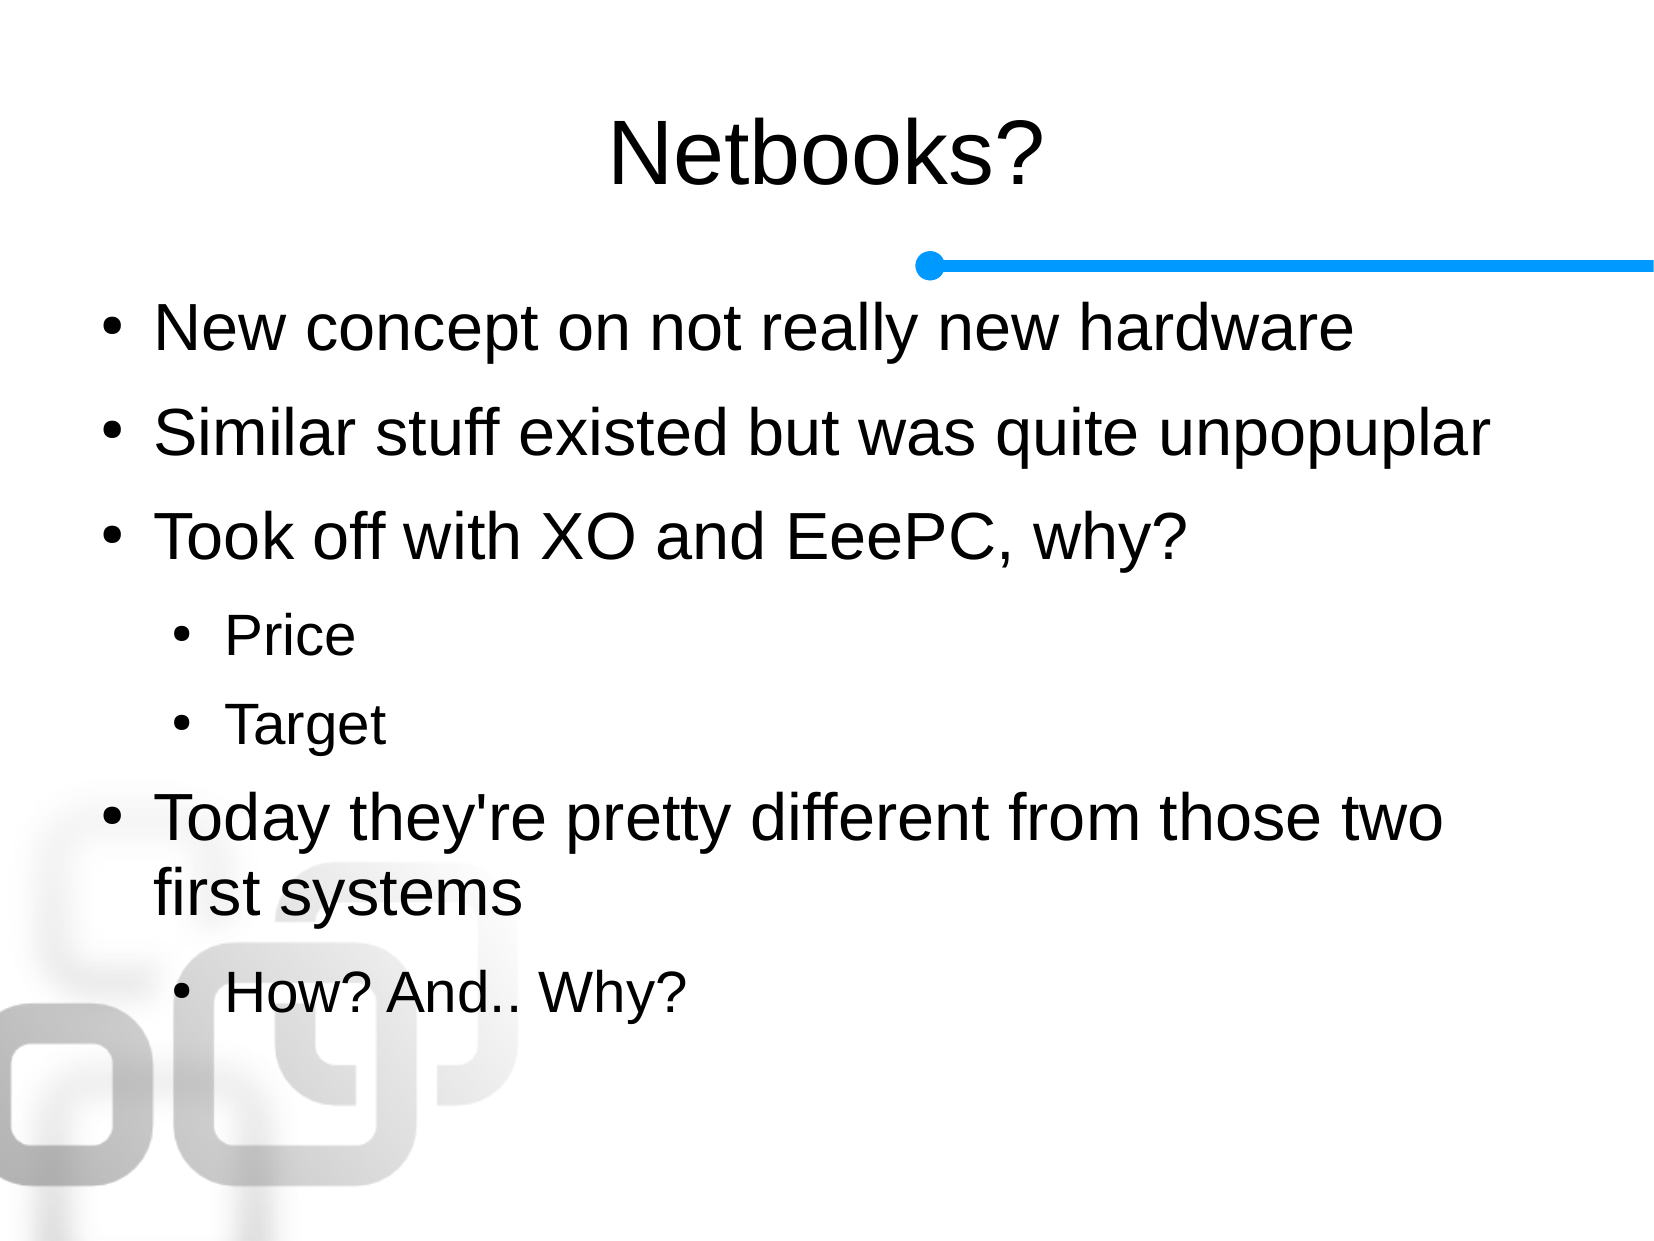

# Netbooks?
New concept on not really new hardware
Similar stuff existed but was quite unpopuplar
Took off with XO and EeePC, why?
Price
Target
Today they're pretty different from those two first systems
How? And.. Why?